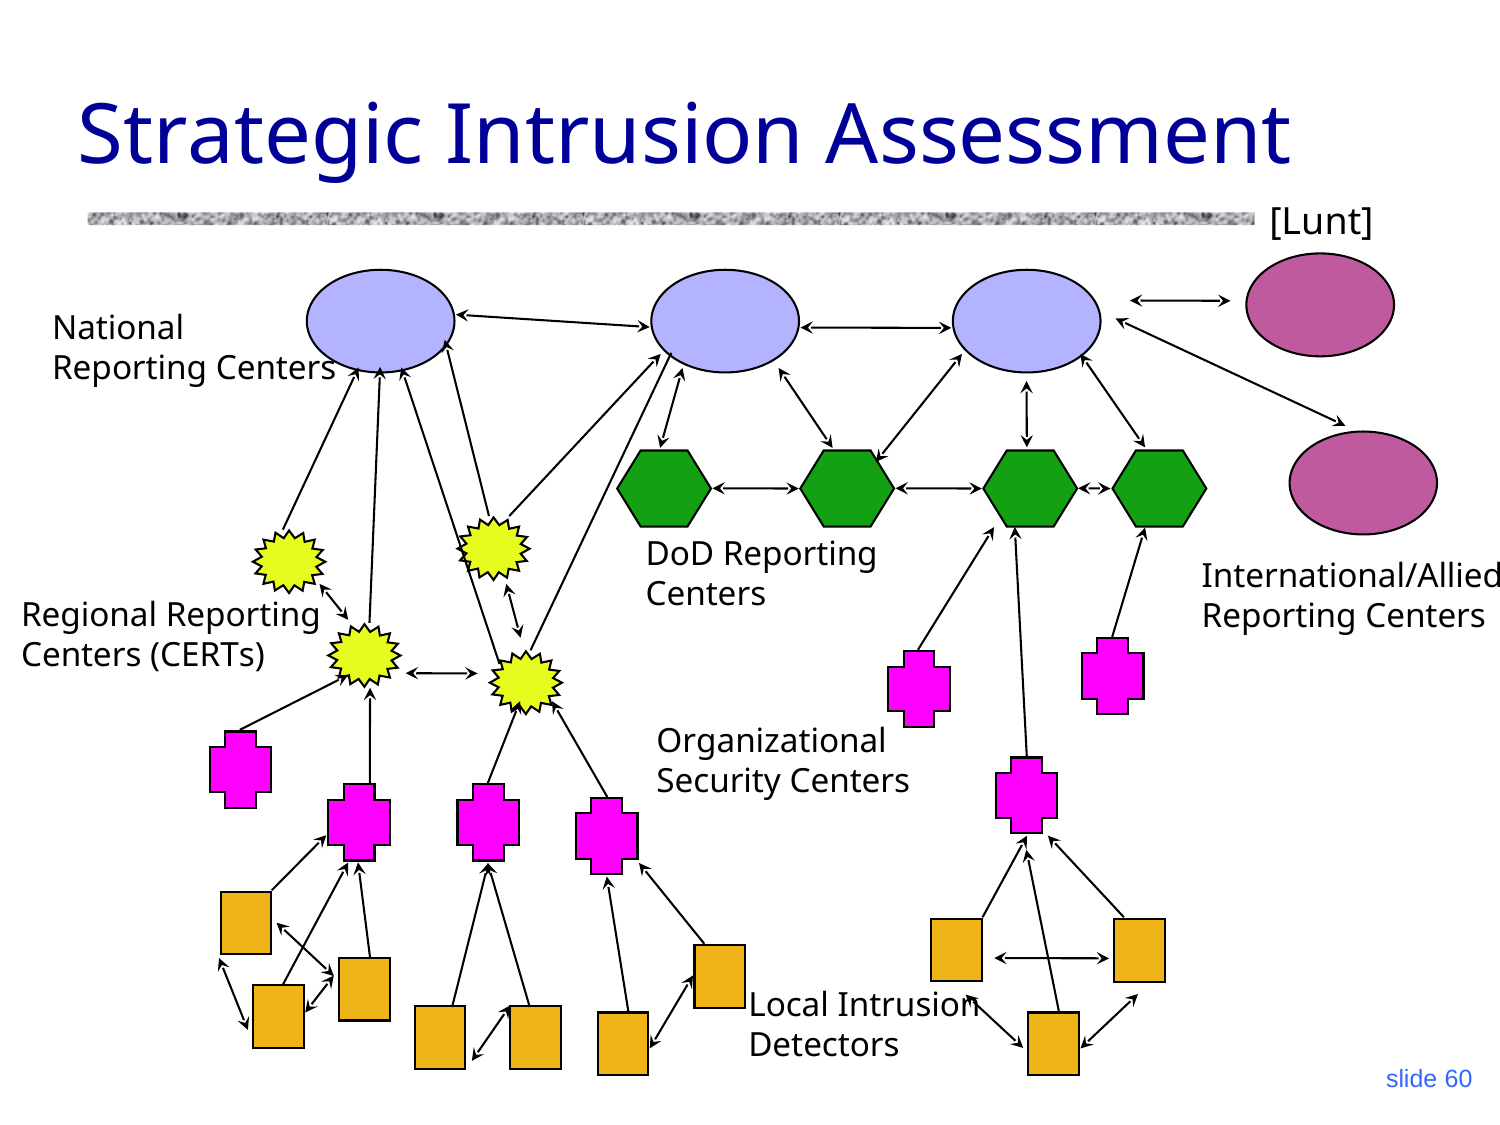

Strategic Intrusion Assessment
[Lunt]
National
Reporting Centers
DoD Reporting
Centers
International/Allied
Reporting Centers
Regional Reporting
Centers (CERTs)
Organizational
Security Centers
Local Intrusion
Detectors
slide